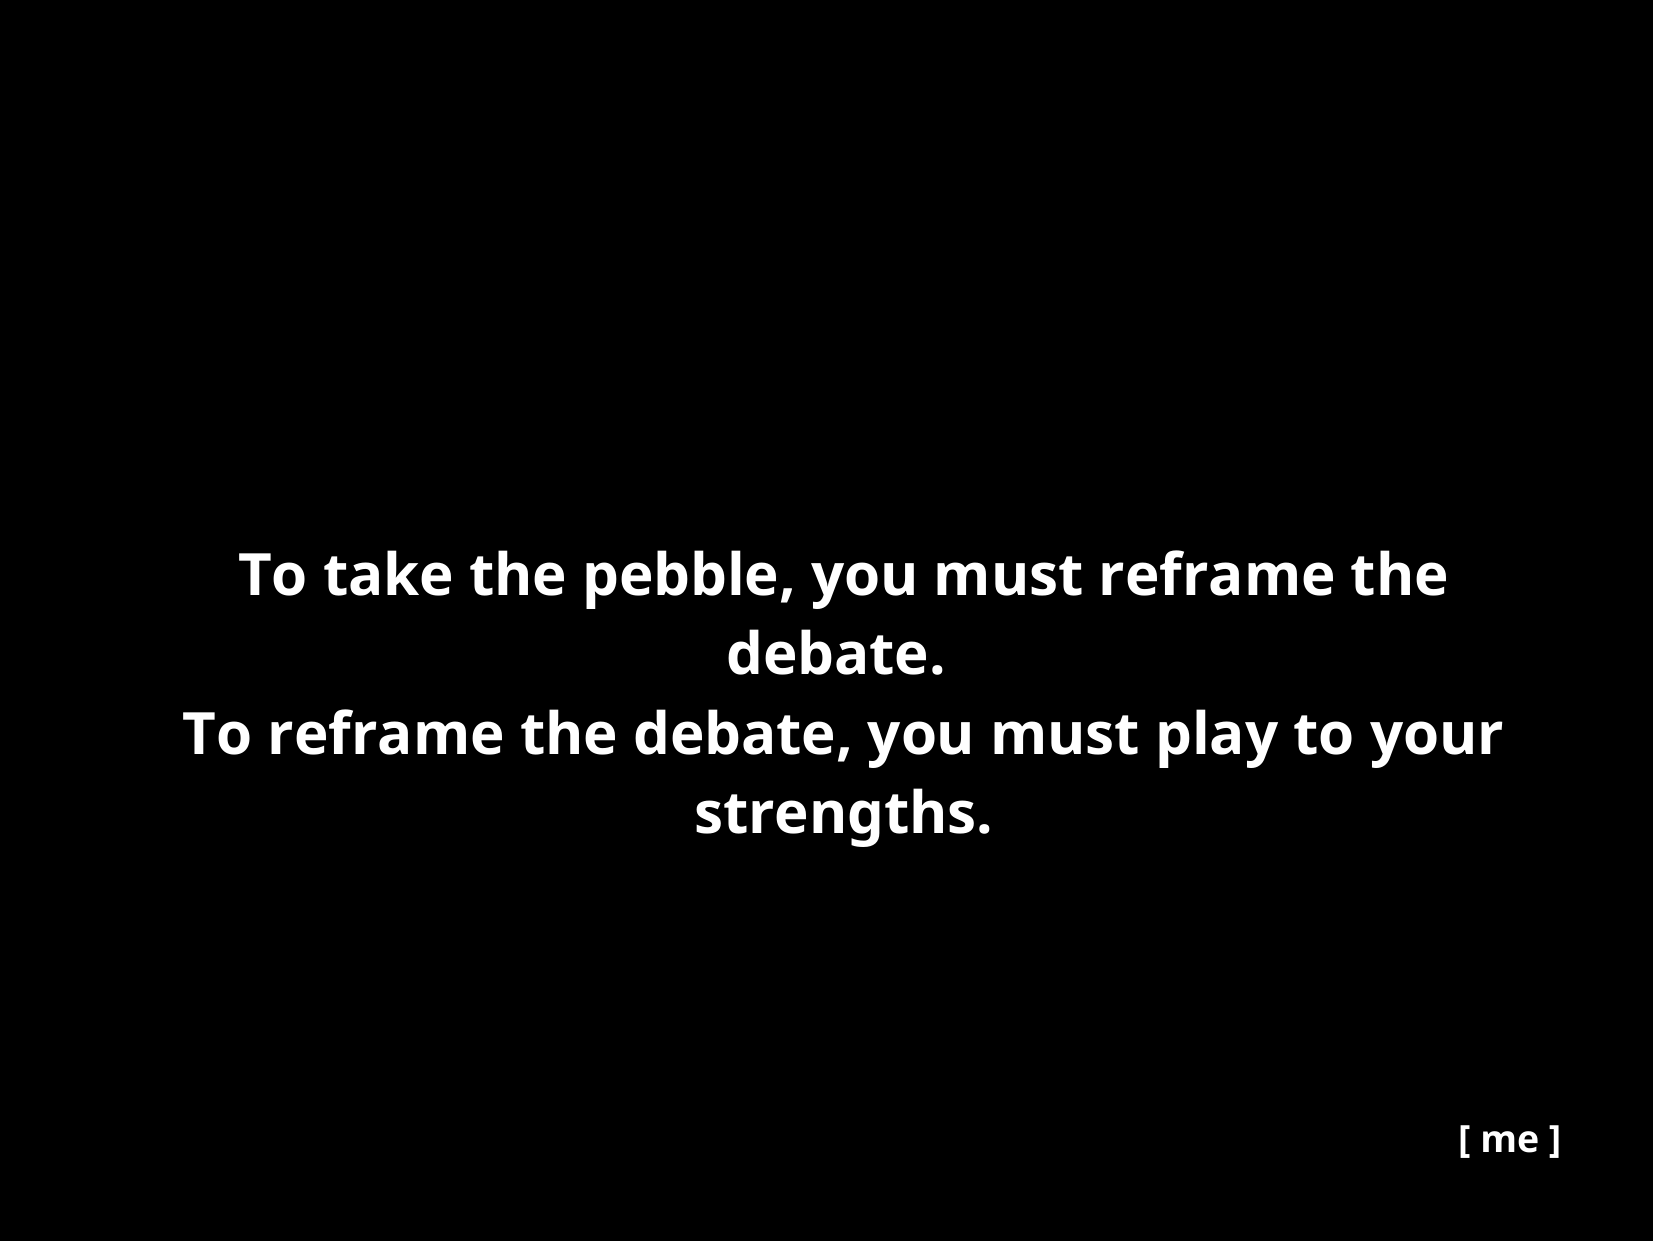

To take the pebble, you must reframe the debate.
To reframe the debate, you must play to your strengths.
[ me ]